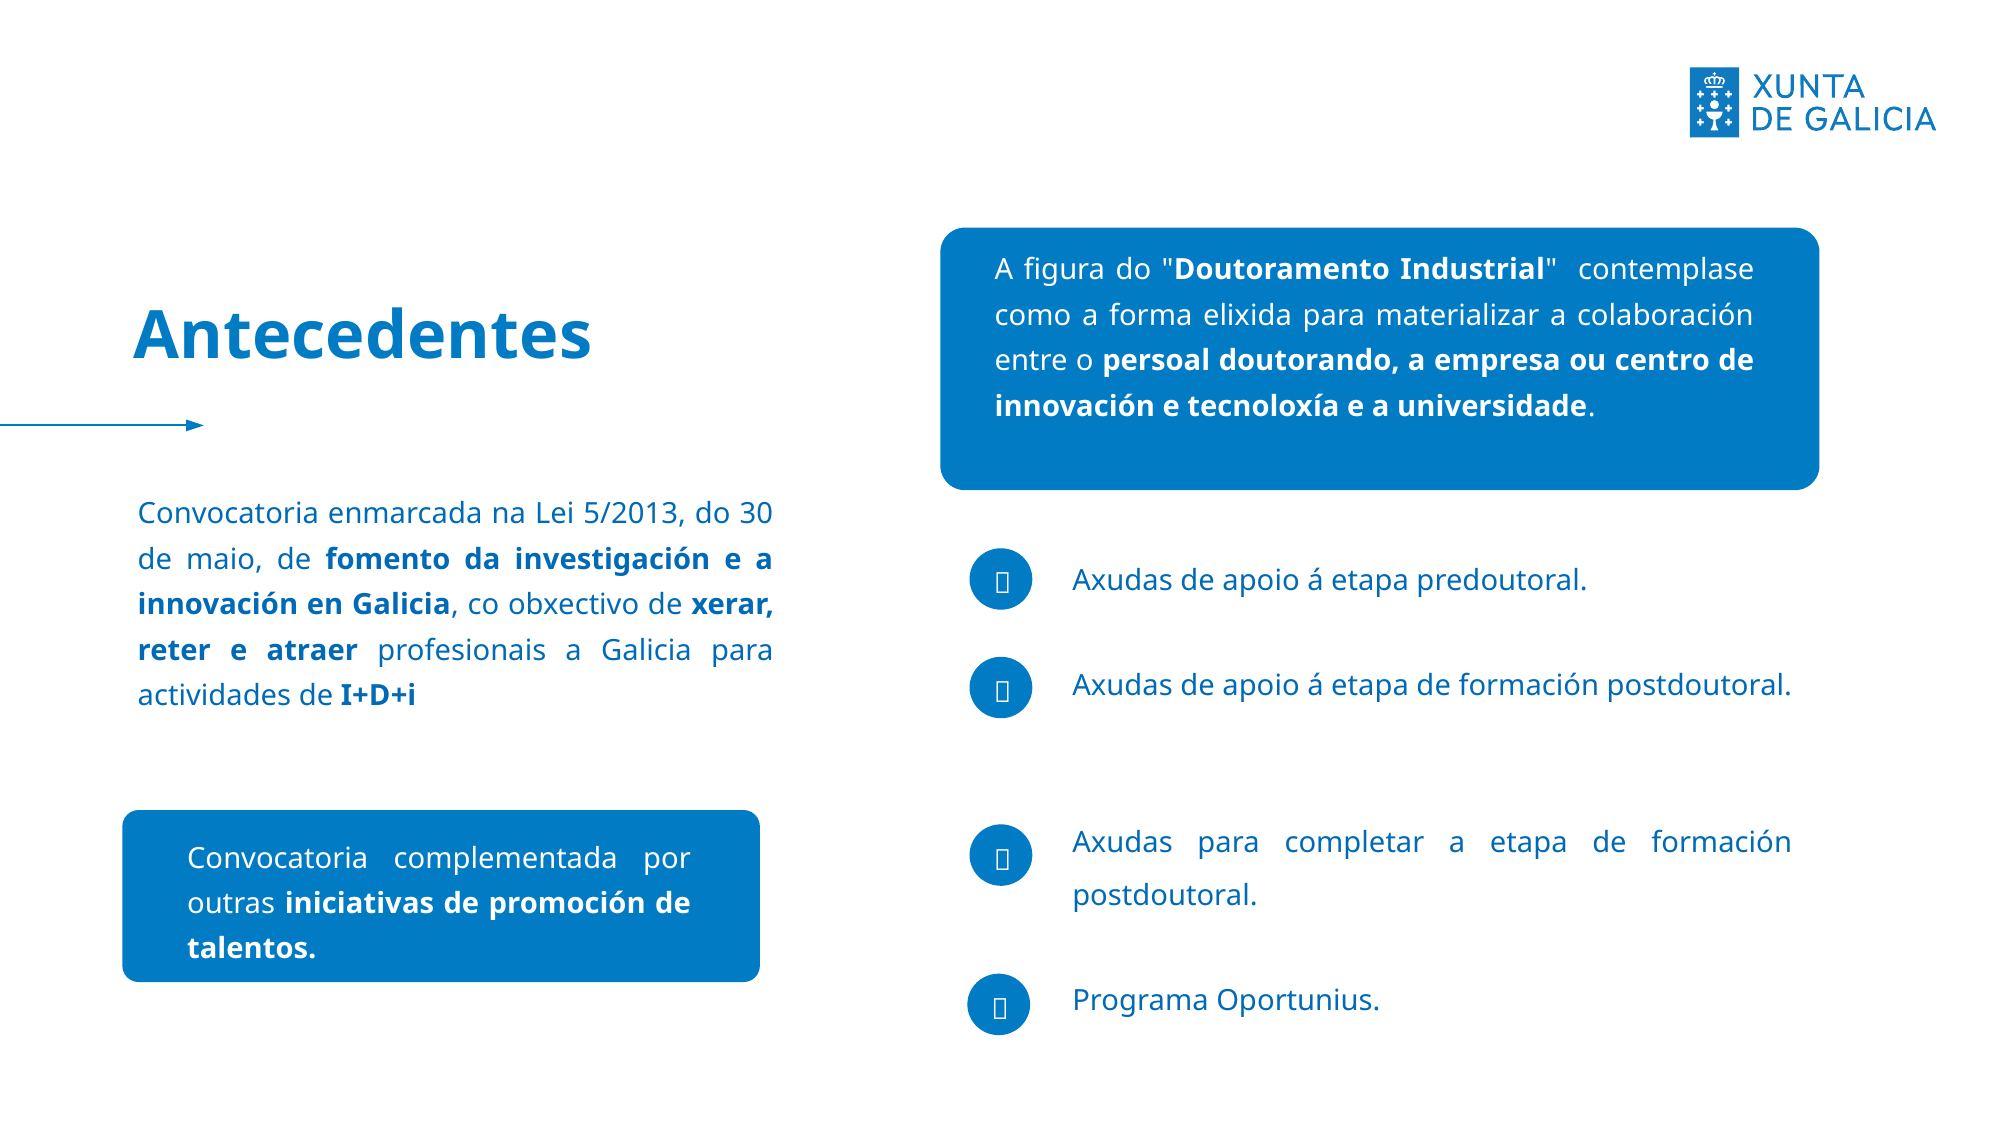

A figura do "Doutoramento Industrial" contemplase como a forma elixida para materializar a colaboración entre o persoal doutorando, a empresa ou centro de innovación e tecnoloxía e a universidade.
Antecedentes
Convocatoria enmarcada na Lei 5/2013, do 30 de maio, de fomento da investigación e a innovación en Galicia, co obxectivo de xerar, reter e atraer profesionais a Galicia para actividades de I+D+i
Axudas de apoio á etapa predoutoral.
Axudas de apoio á etapa de formación postdoutoral.
Axudas para completar a etapa de formación postdoutoral.
Programa Oportunius.
﹥
﹥
Convocatoria complementada por outras iniciativas de promoción de talentos.
﹥
﹥